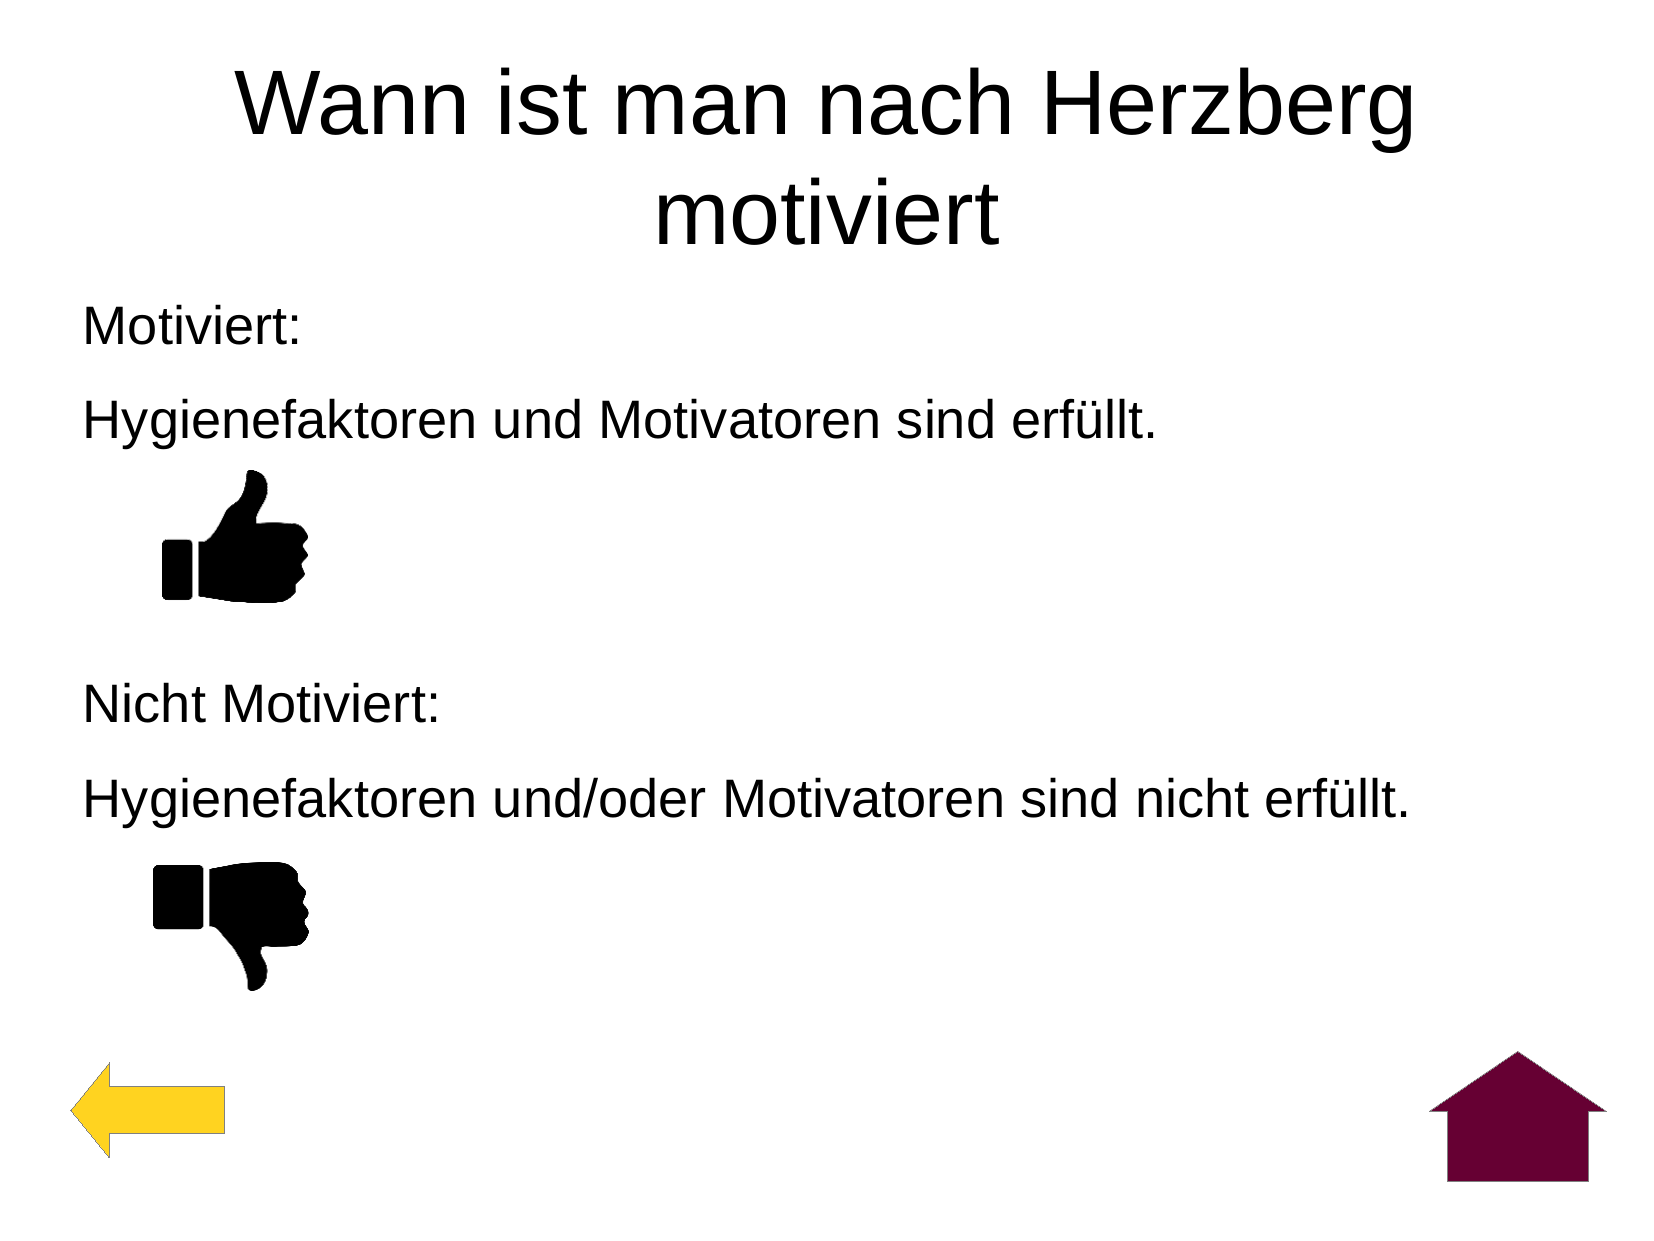

# Wann ist man nach Herzberg motiviert
Motiviert:
Hygienefaktoren und Motivatoren sind erfüllt.
Nicht Motiviert:
Hygienefaktoren und/oder Motivatoren sind nicht erfüllt.